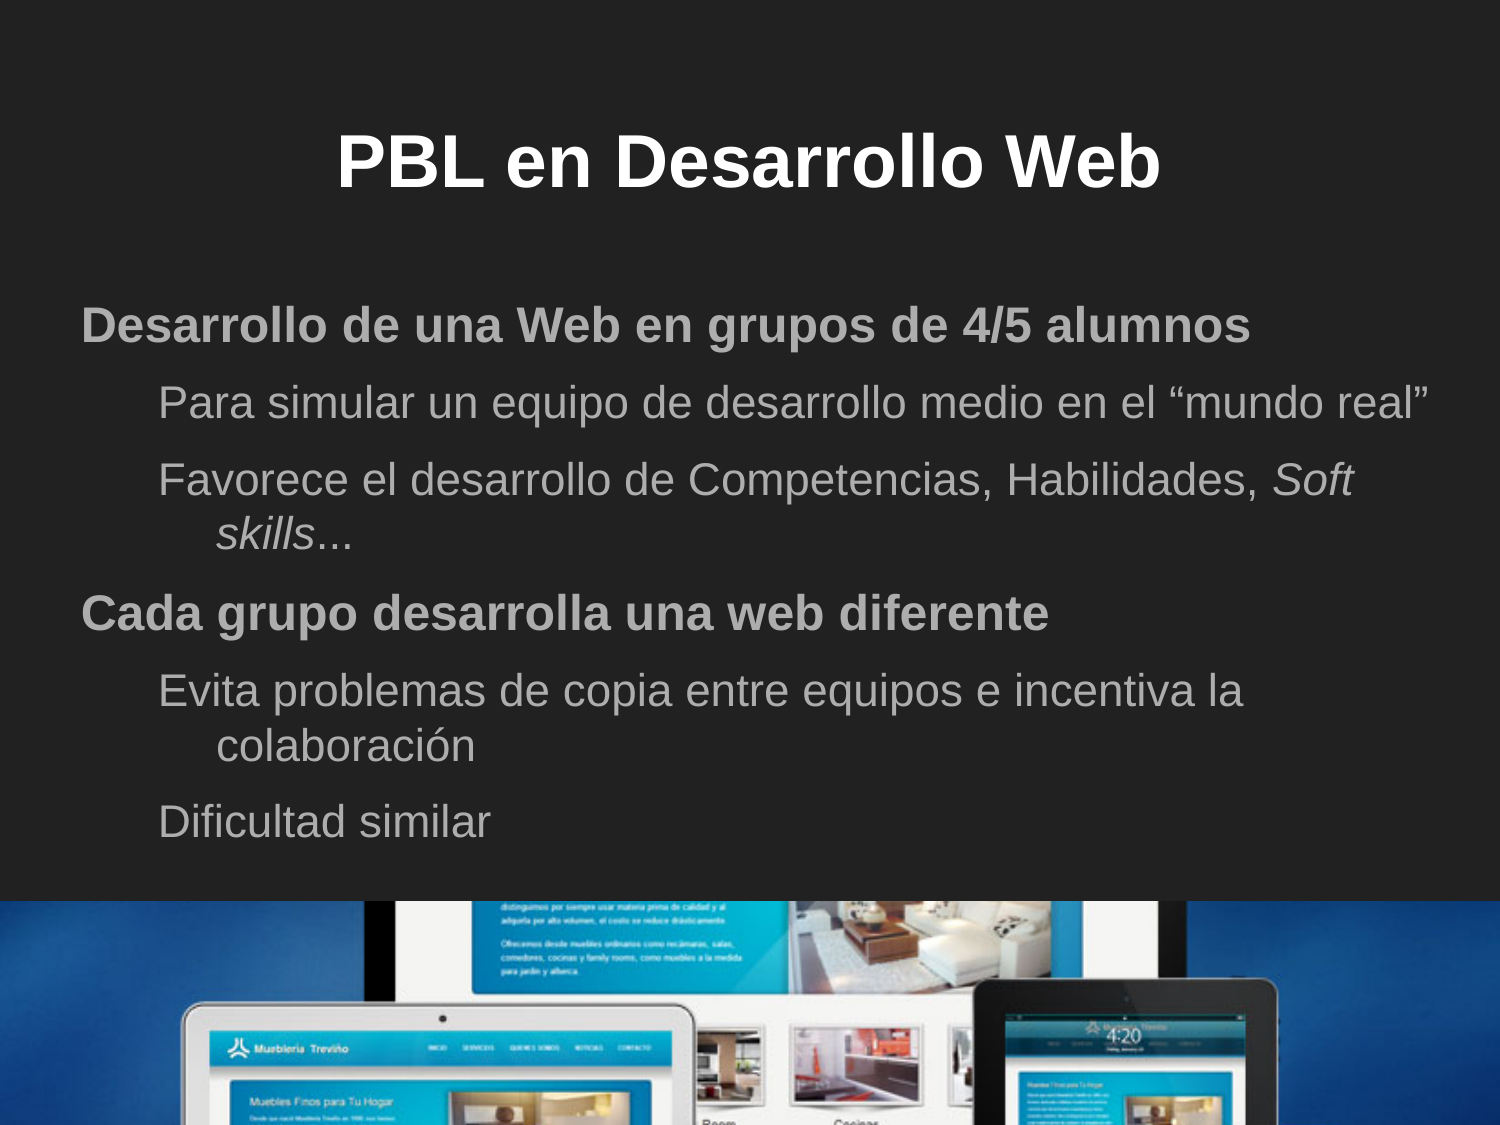

# PBL en Desarrollo Web
Desarrollo de una Web en grupos de 4/5 alumnos
Para simular un equipo de desarrollo medio en el “mundo real”
Favorece el desarrollo de Competencias, Habilidades, Soft skills...
Cada grupo desarrolla una web diferente
Evita problemas de copia entre equipos e incentiva la colaboración
Dificultad similar